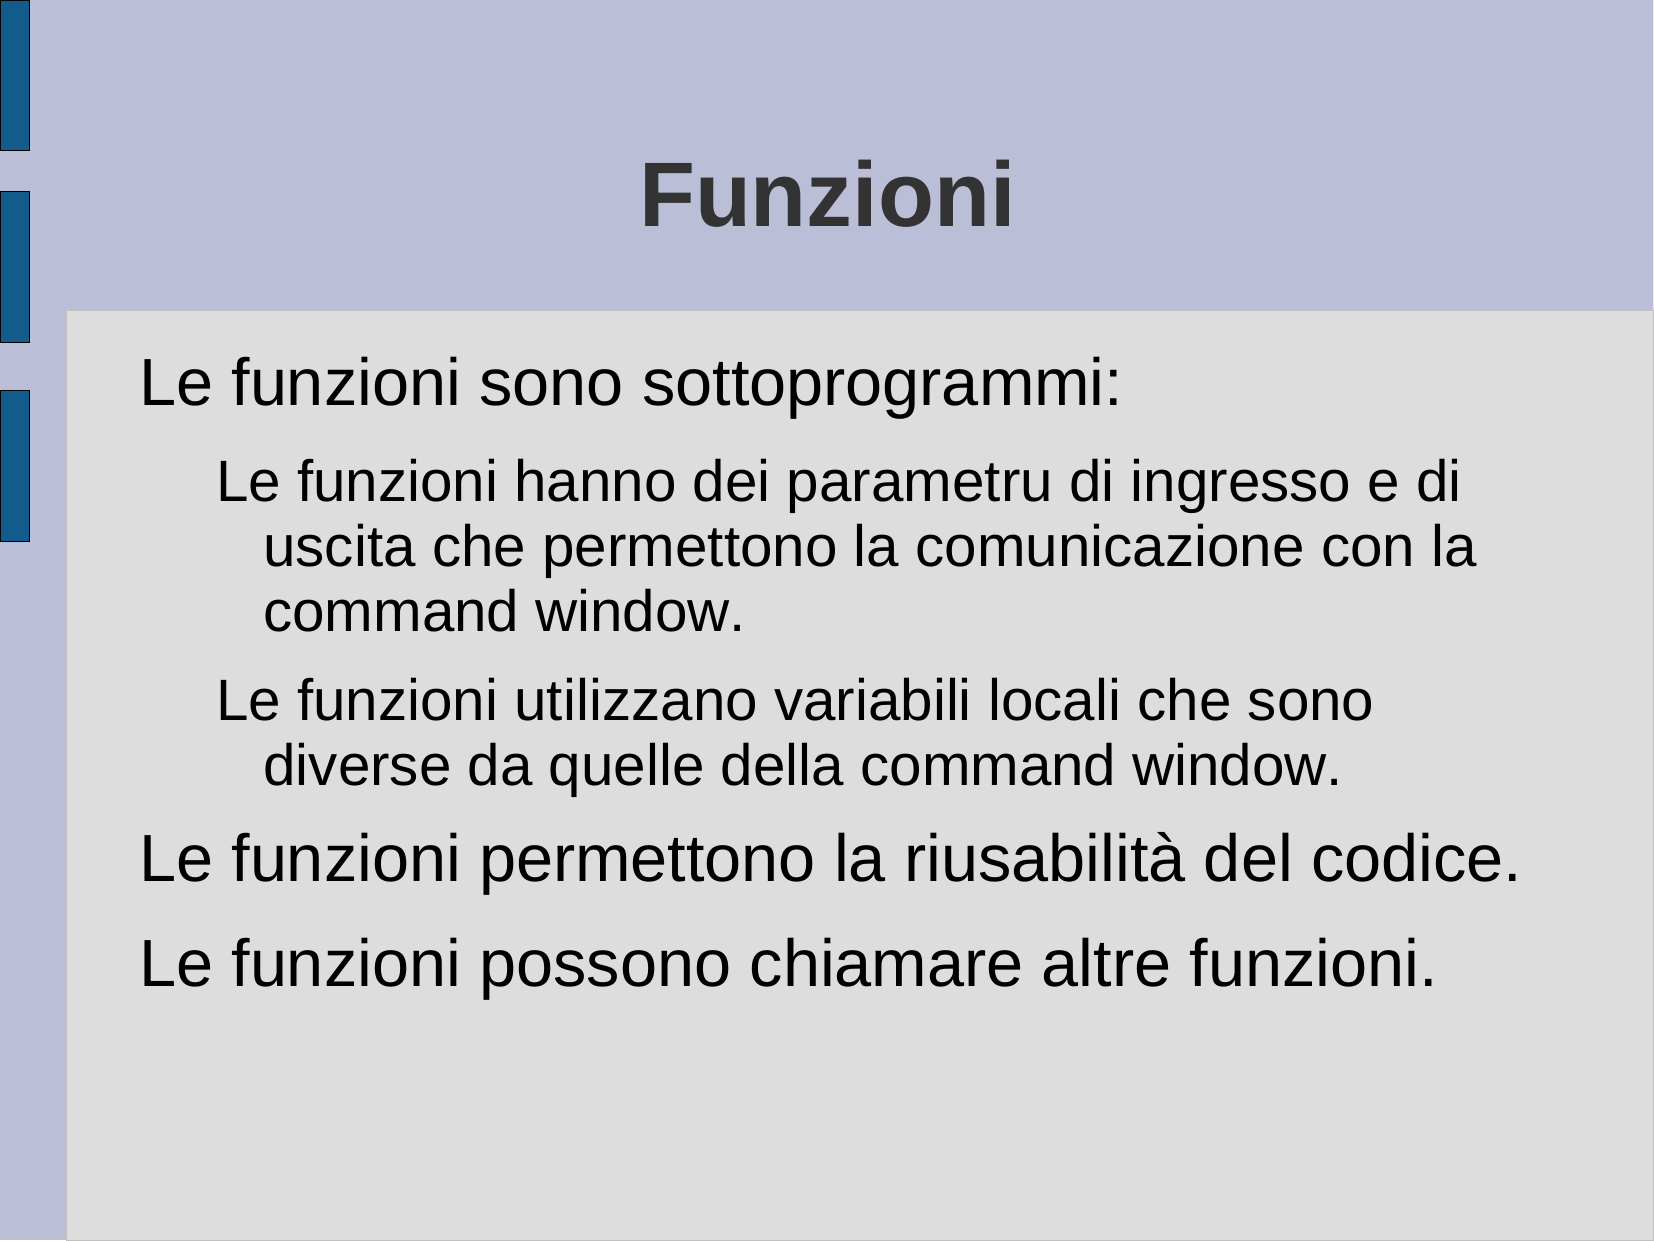

# Funzioni
Le funzioni sono sottoprogrammi:
Le funzioni hanno dei parametru di ingresso e di uscita che permettono la comunicazione con la command window.
Le funzioni utilizzano variabili locali che sono diverse da quelle della command window.
Le funzioni permettono la riusabilità del codice.
Le funzioni possono chiamare altre funzioni.